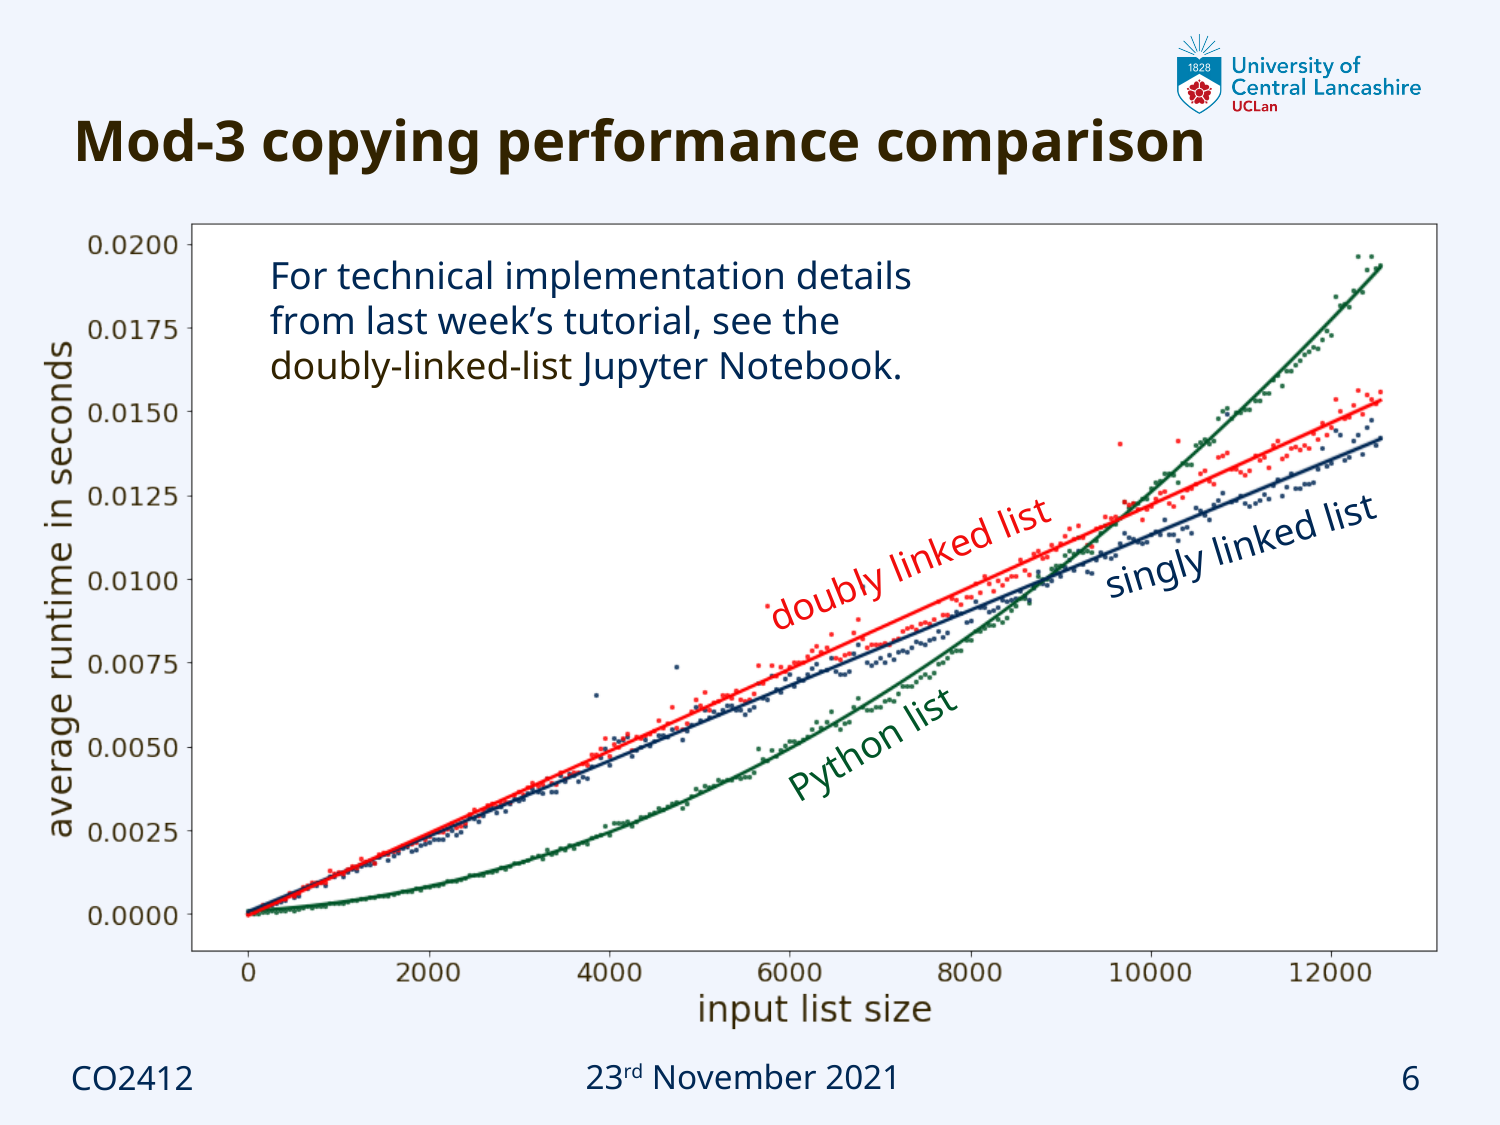

# Mod-3 copying performance comparison
For technical implementation details from last week’s tutorial, see the doubly-linked-list Jupyter Notebook.
singly linked list
doubly linked list
Python list